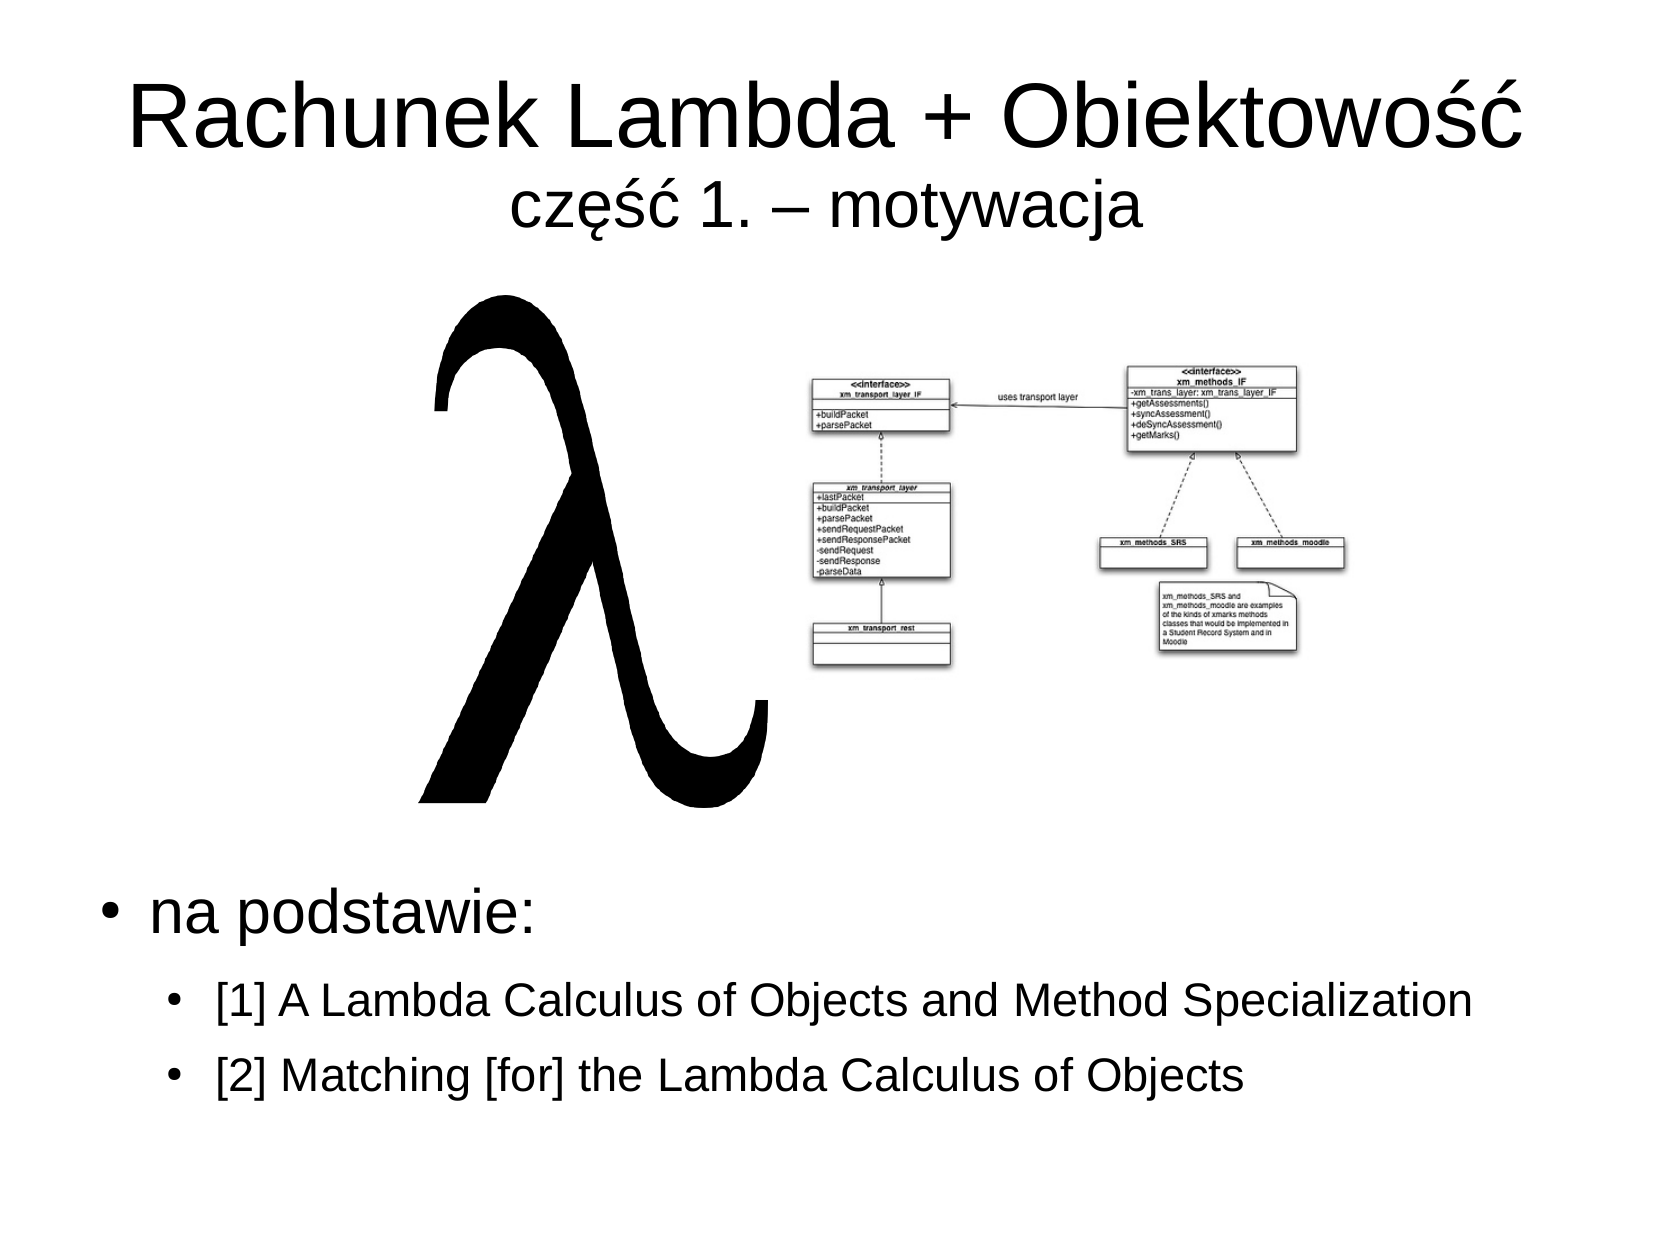

# Rachunek Lambda + Obiektowość część 1. – motywacja
na podstawie:
[1] A Lambda Calculus of Objects and Method Specialization
[2] Matching [for] the Lambda Calculus of Objects